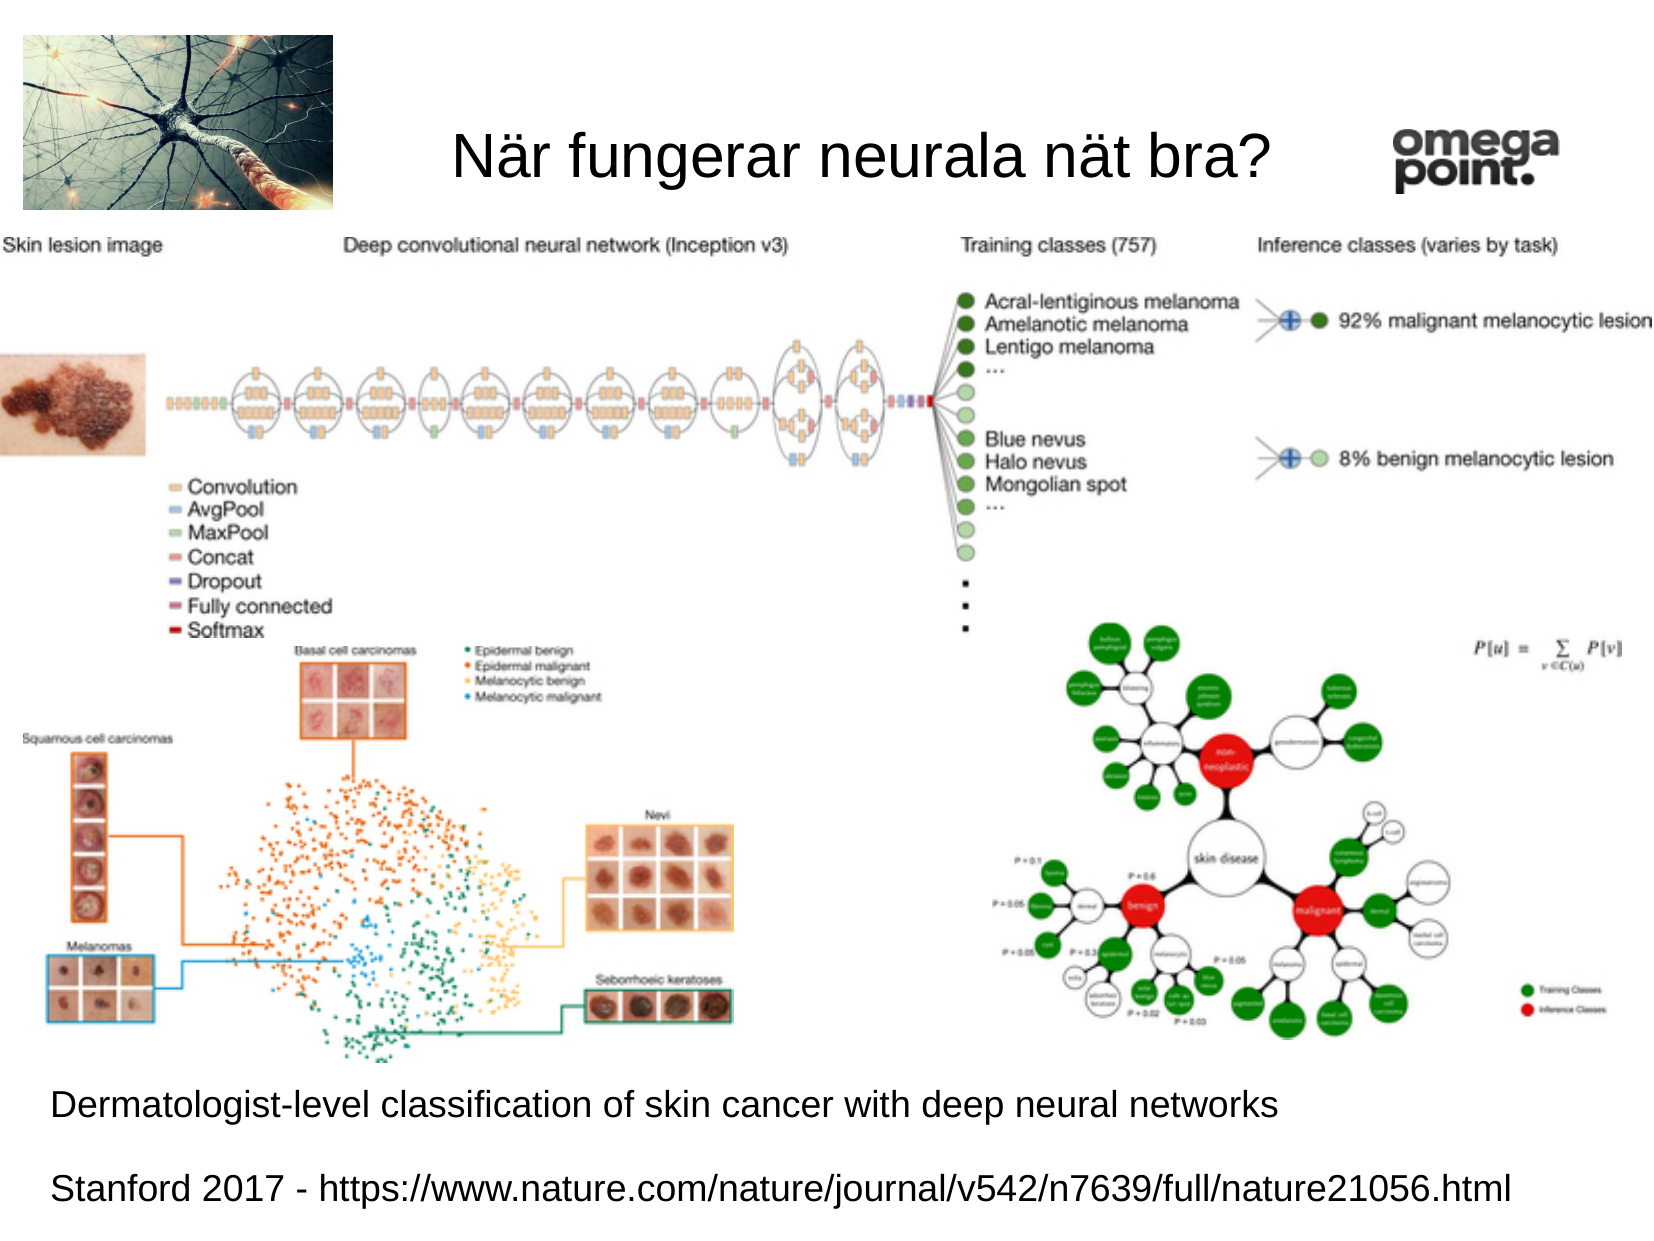

# När fungerar neurala nät bra?
Dermatologist-level classification of skin cancer with deep neural networks
Stanford 2017 - https://www.nature.com/nature/journal/v542/n7639/full/nature21056.html